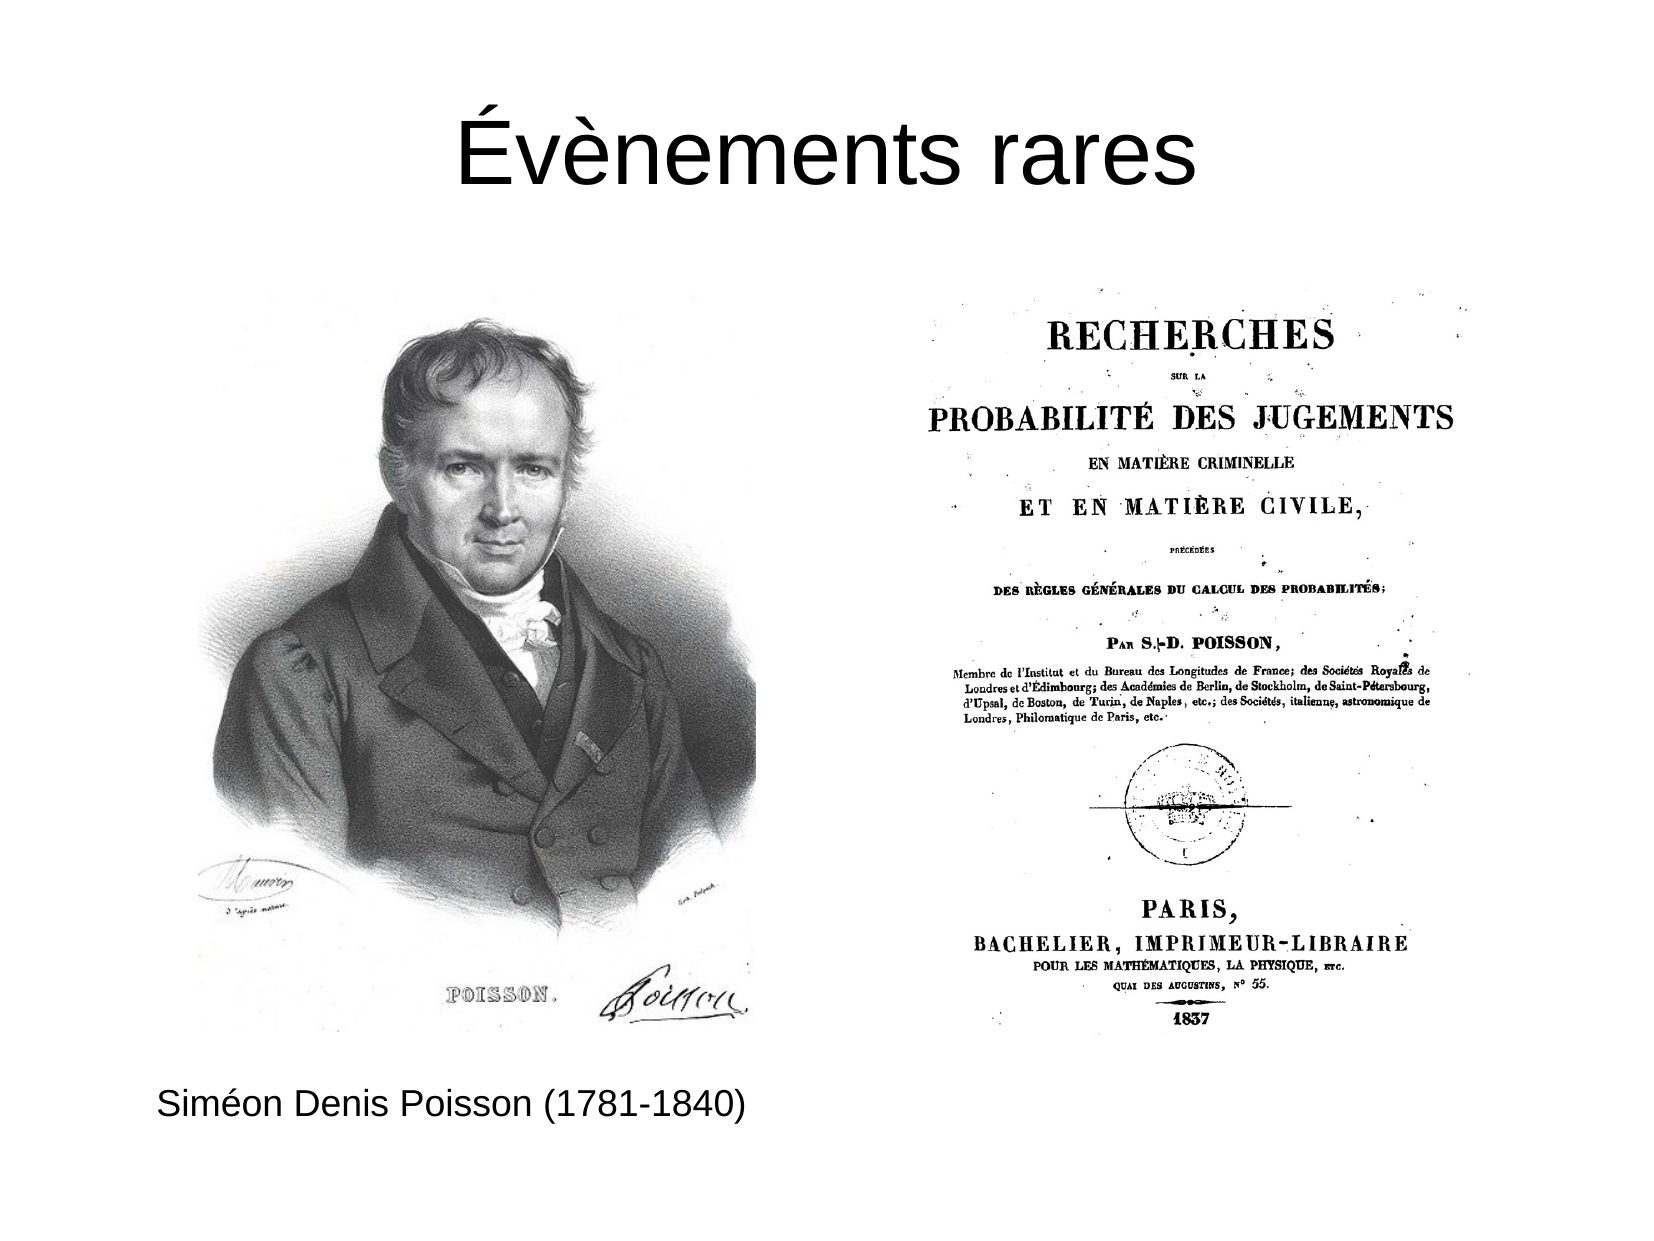

# Évènements rares
Siméon Denis Poisson (1781-1840)